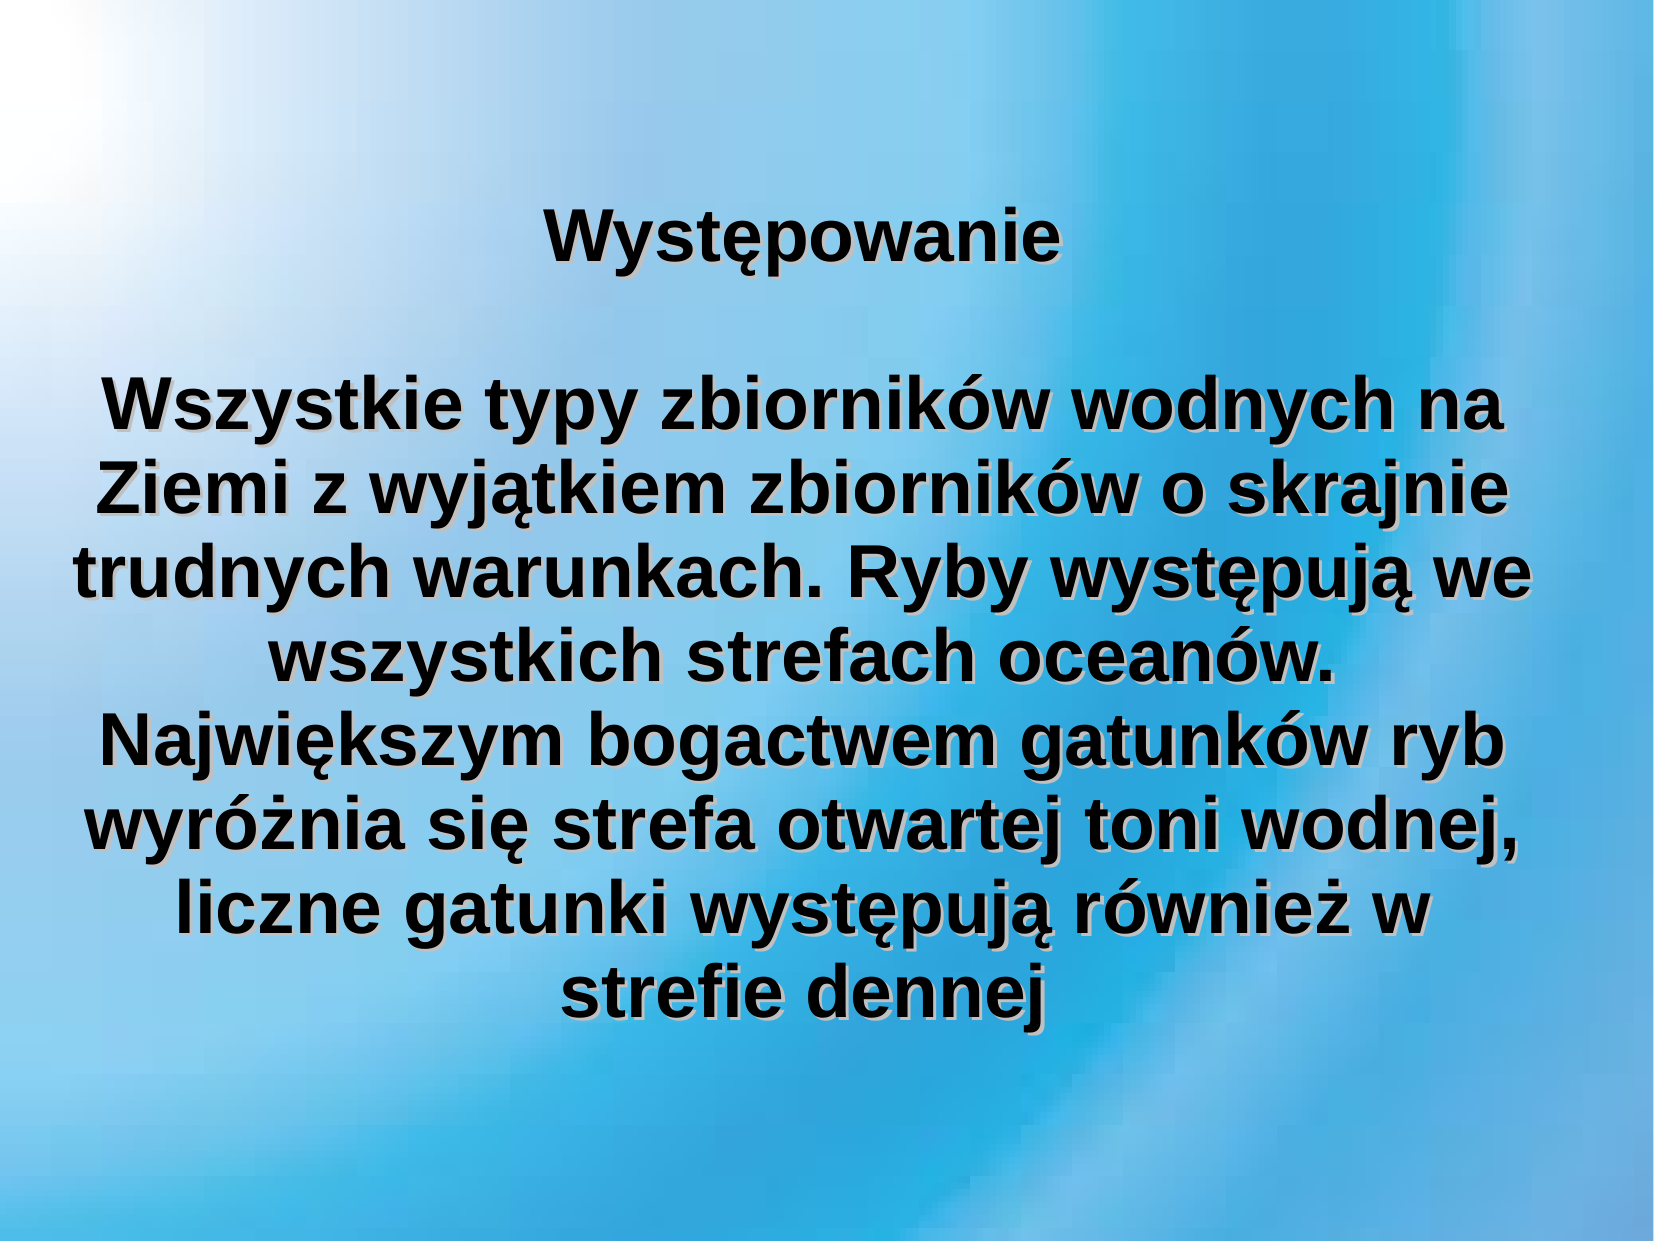

# Występowanie Wszystkie typy zbiorników wodnych na Ziemi z wyjątkiem zbiorników o skrajnie trudnych warunkach. Ryby występują we wszystkich strefach oceanów. Największym bogactwem gatunków ryb wyróżnia się strefa otwartej toni wodnej, liczne gatunki występują również w strefie dennej